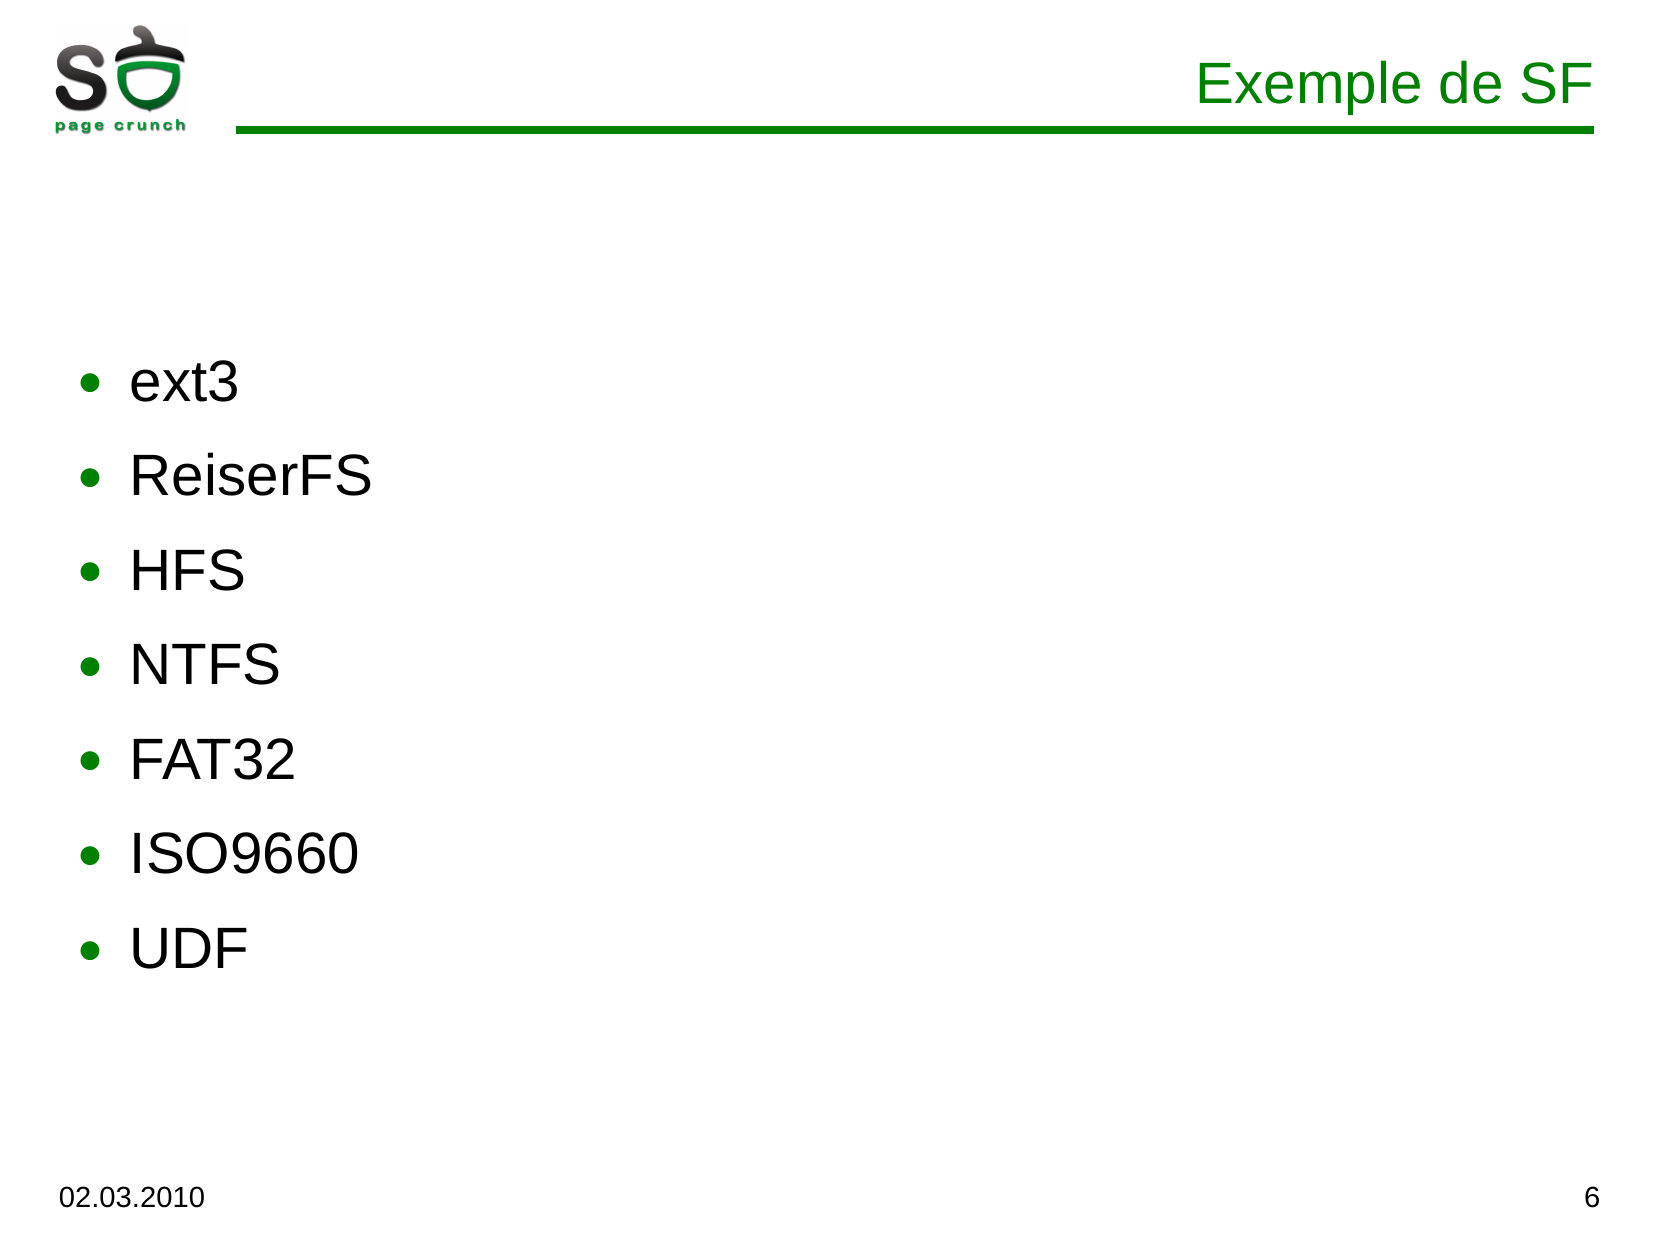

# Exemple de SF
ext3
ReiserFS
HFS
NTFS
FAT32
ISO9660
UDF
02.03.2010
6